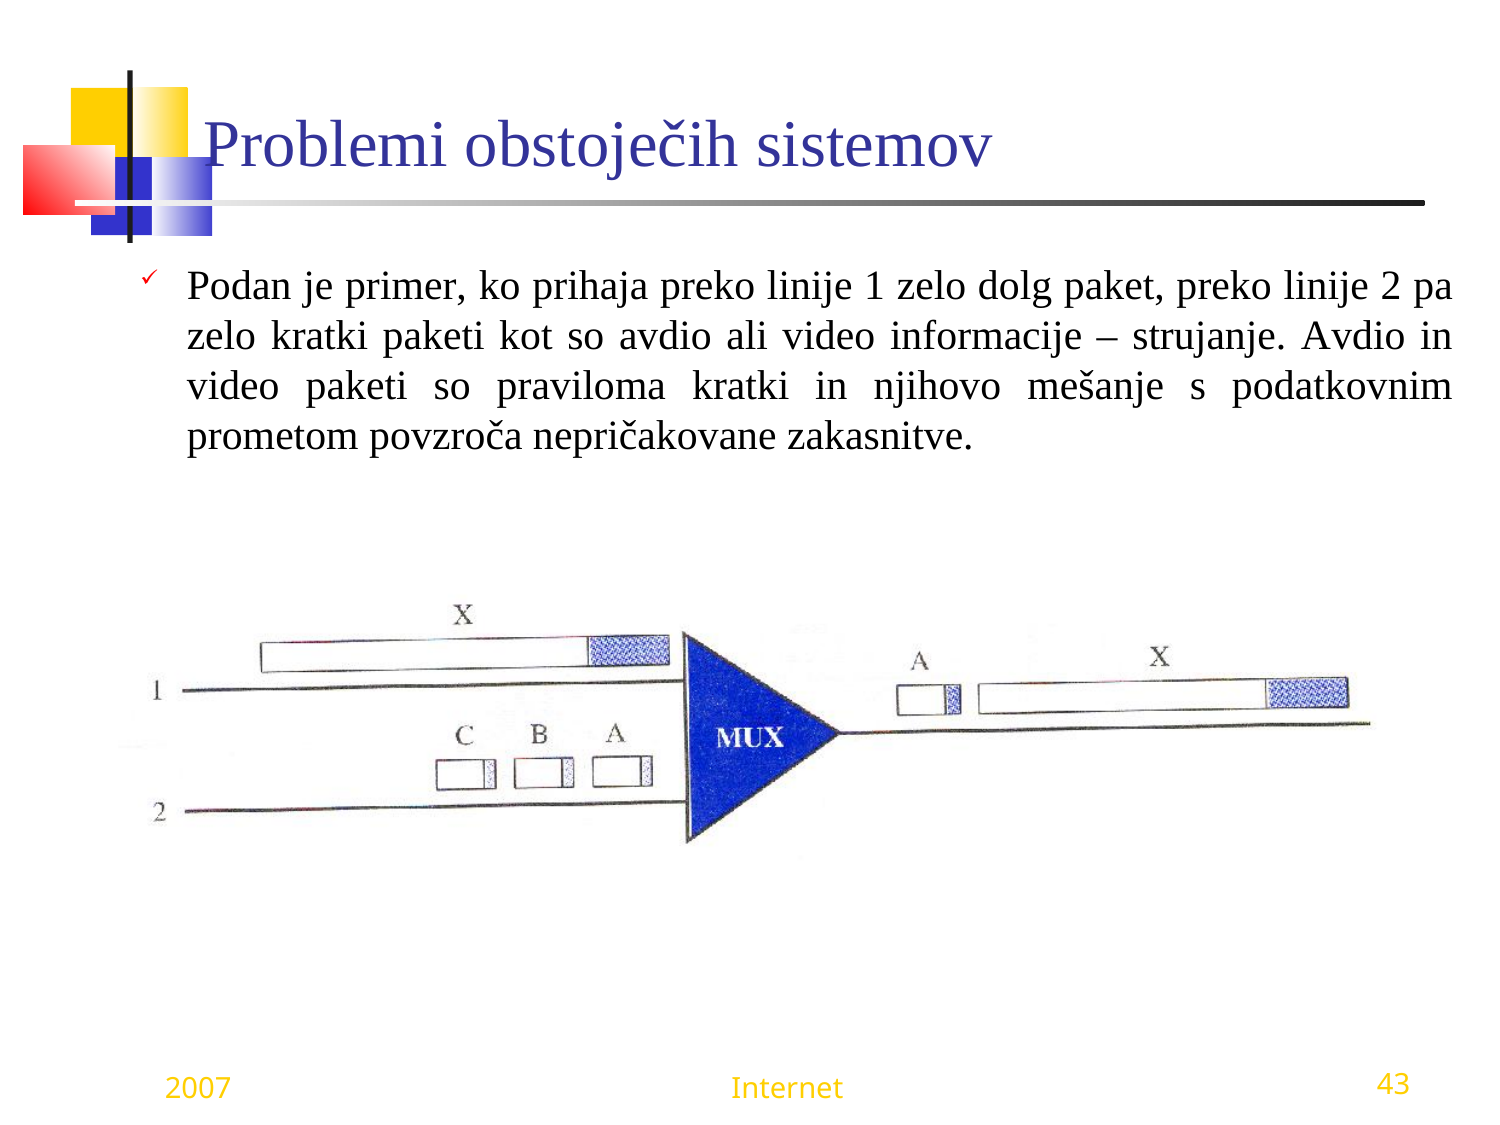

# Problemi obstoječih sistemov
Podan je primer, ko prihaja preko linije 1 zelo dolg paket, preko linije 2 pa zelo kratki paketi kot so avdio ali video informacije – strujanje. Avdio in video paketi so praviloma kratki in njihovo mešanje s podatkovnim prometom povzroča nepričakovane zakasnitve.
2007
Internet